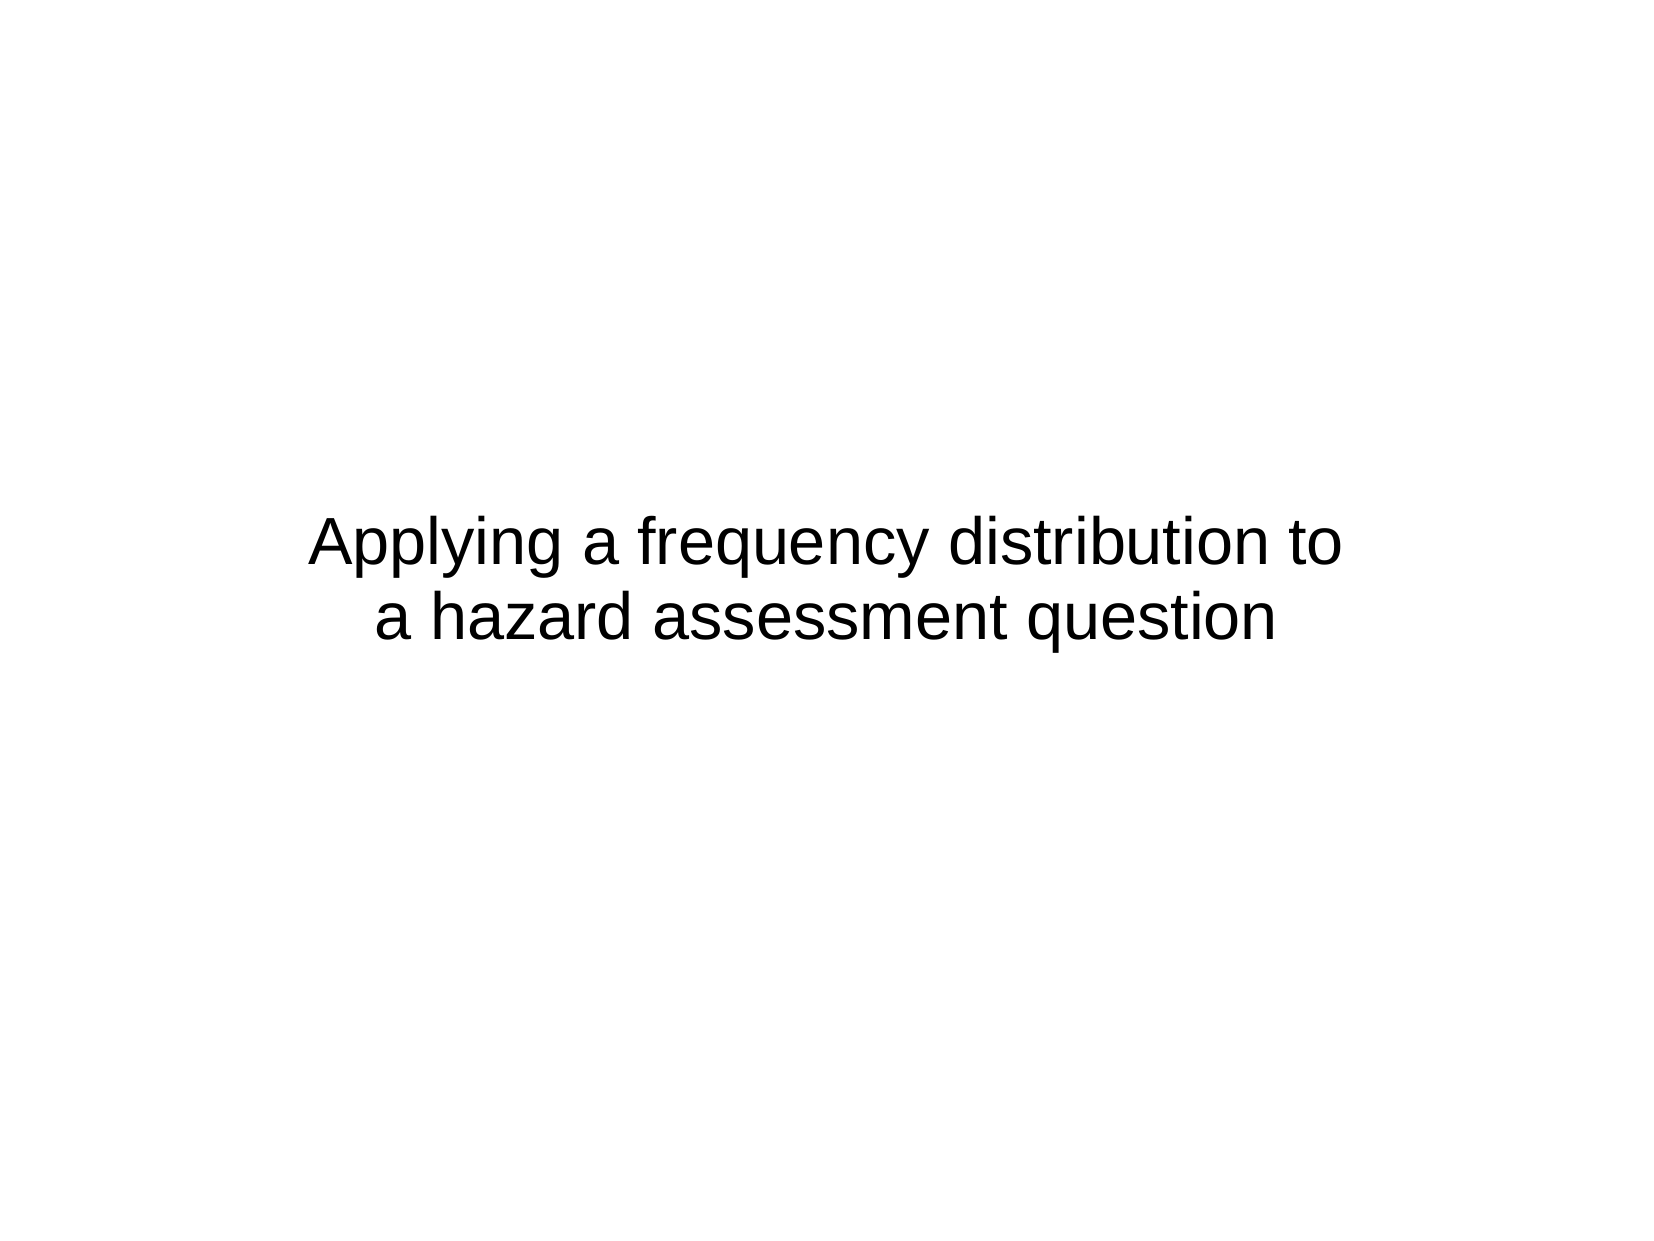

# Applying a frequency distribution to
a hazard assessment question